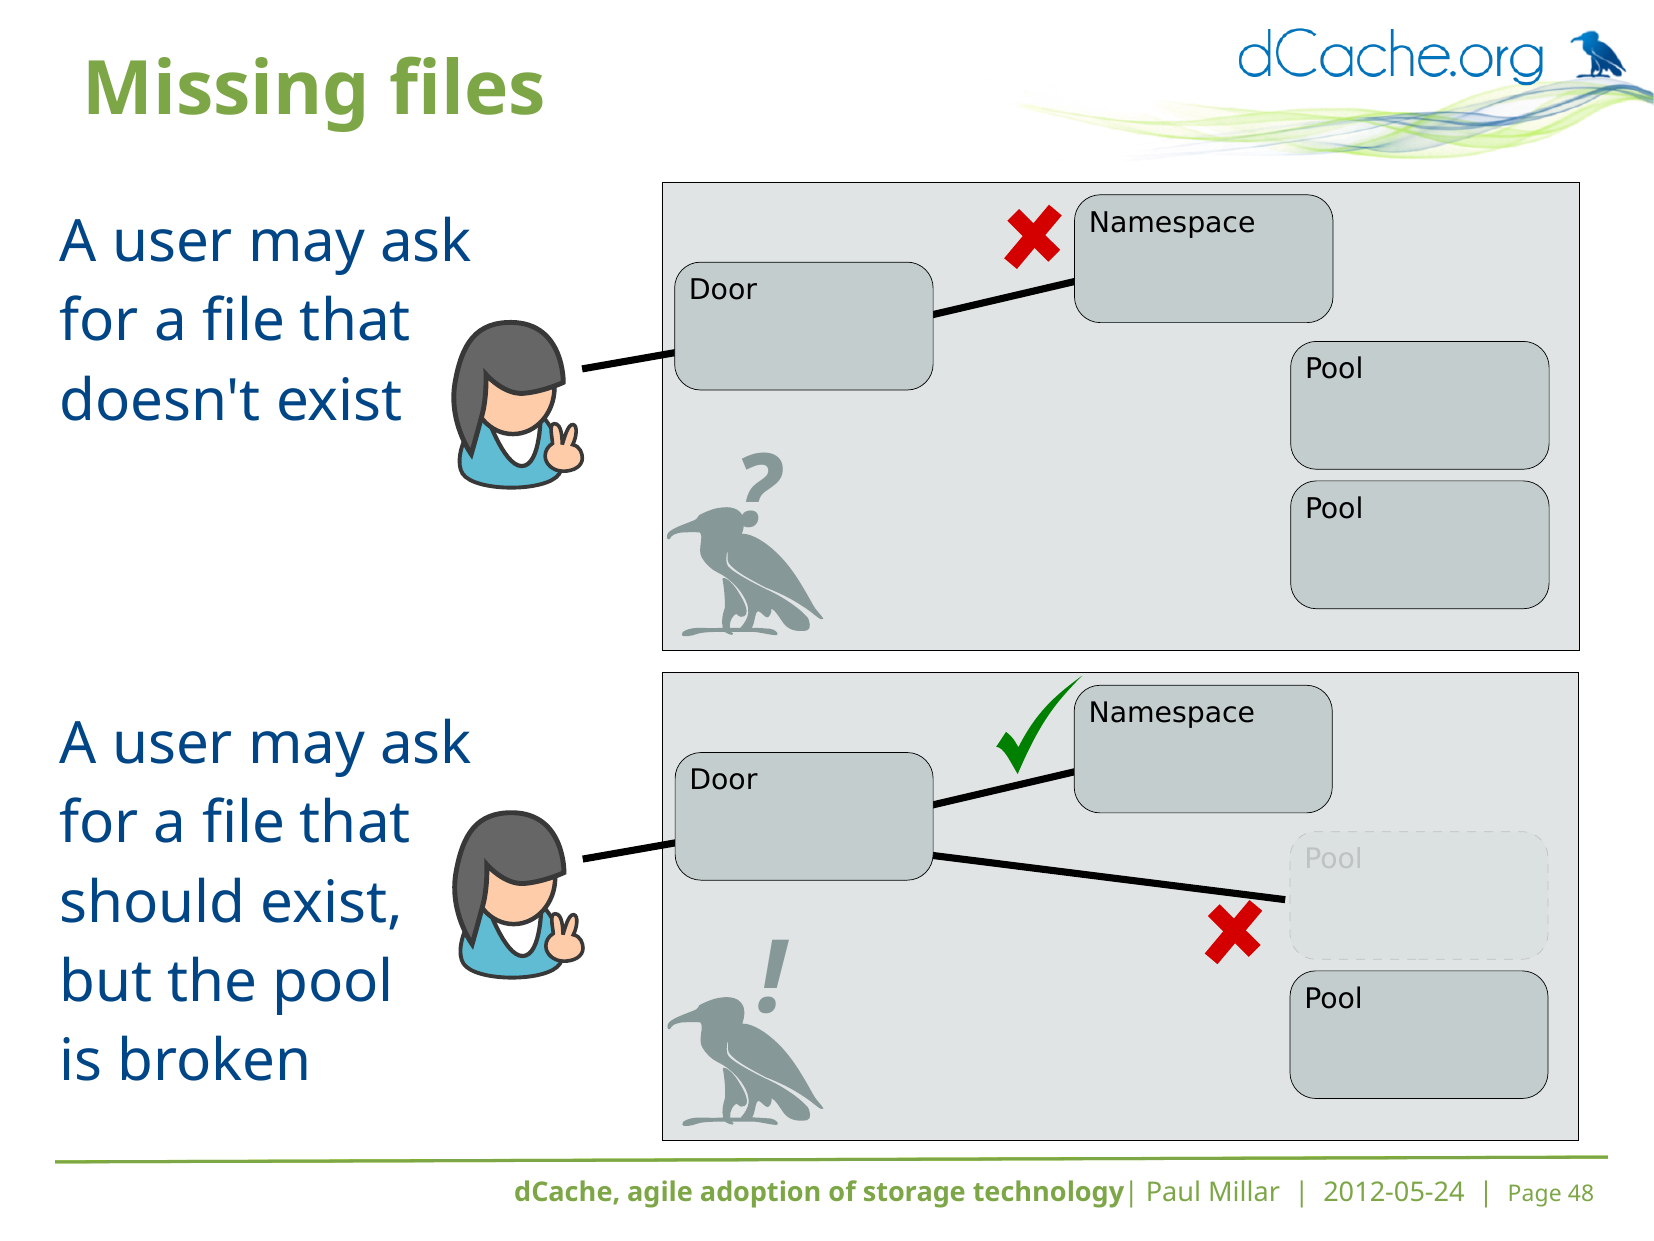

# Missing files
A user may ask
for a file that
doesn't exist
A user may ask
for a file that
should exist,
but the pool
is broken
48